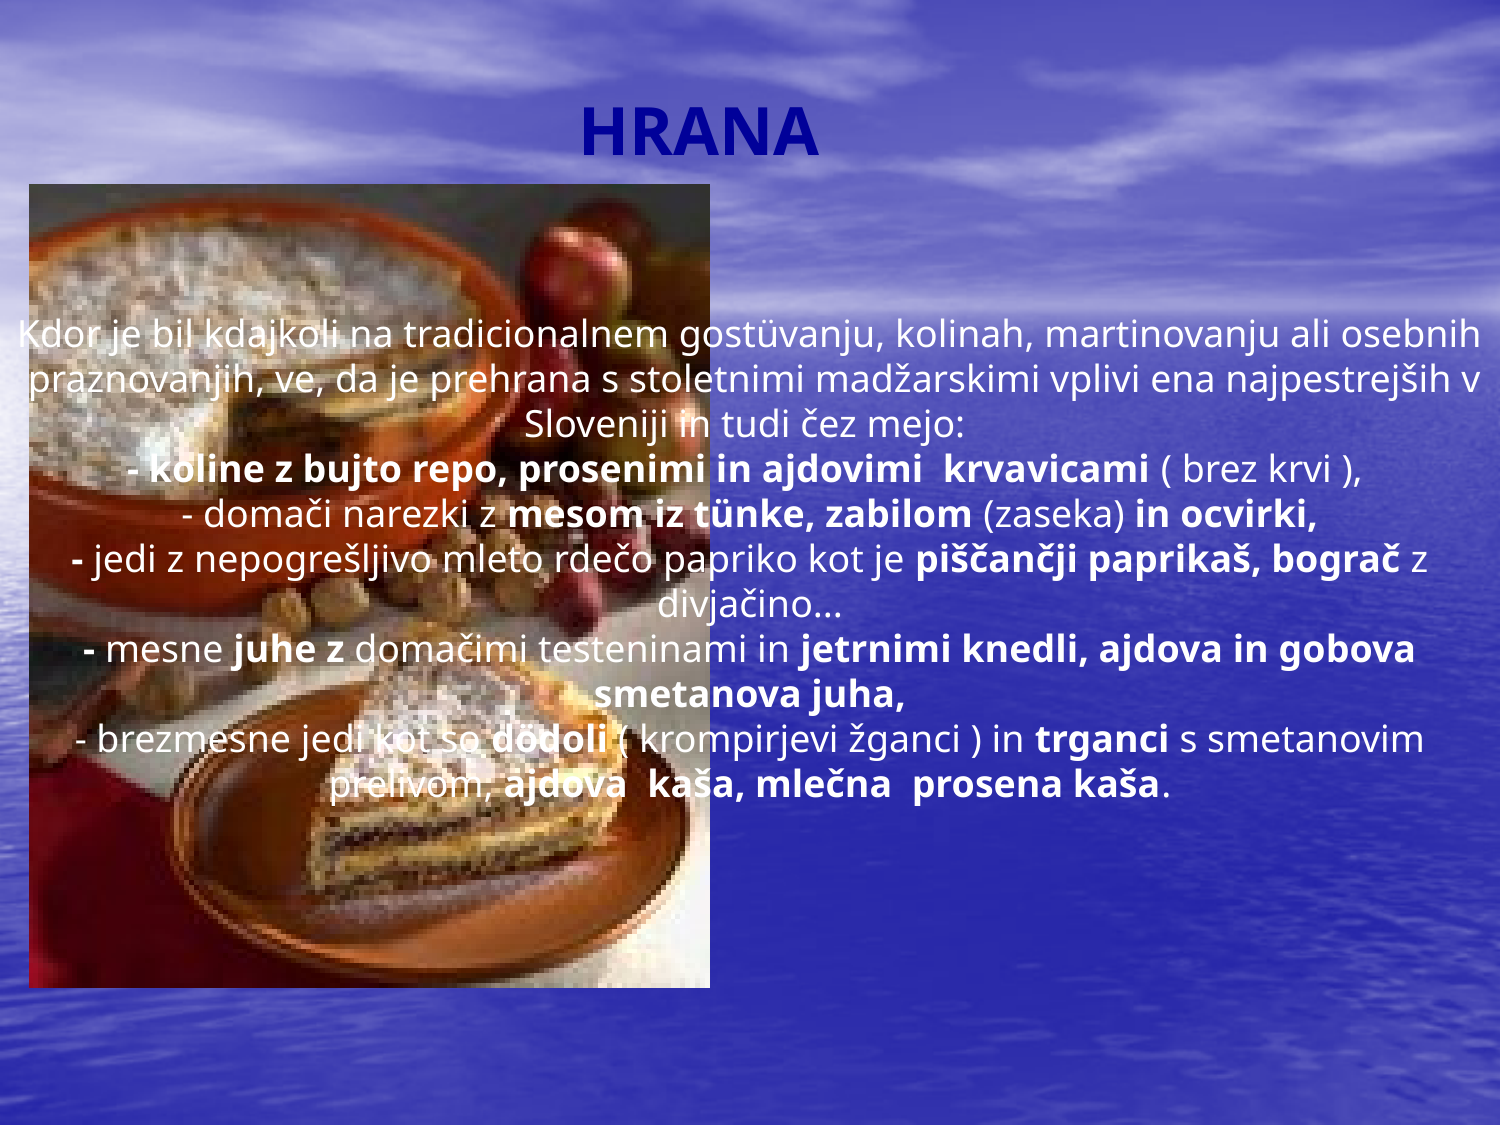

HRANA
Kdor je bil kdajkoli na tradicionalnem gostüvanju, kolinah, martinovanju ali osebnih praznovanjih, ve, da je prehrana s stoletnimi madžarskimi vplivi ena najpestrejših v Sloveniji in tudi čez mejo:
- koline z bujto repo, prosenimi in ajdovimi krvavicami ( brez krvi ),
- domači narezki z mesom iz tünke, zabilom (zaseka) in ocvirki,
- jedi z nepogrešljivo mleto rdečo papriko kot je piščančji paprikaš, bograč z divjačino...
- mesne juhe z domačimi testeninami in jetrnimi knedli, ajdova in gobova smetanova juha,
- brezmesne jedi kot so dödoli ( krompirjevi žganci ) in trganci s smetanovim prelivom, ajdova kaša, mlečna prosena kaša.